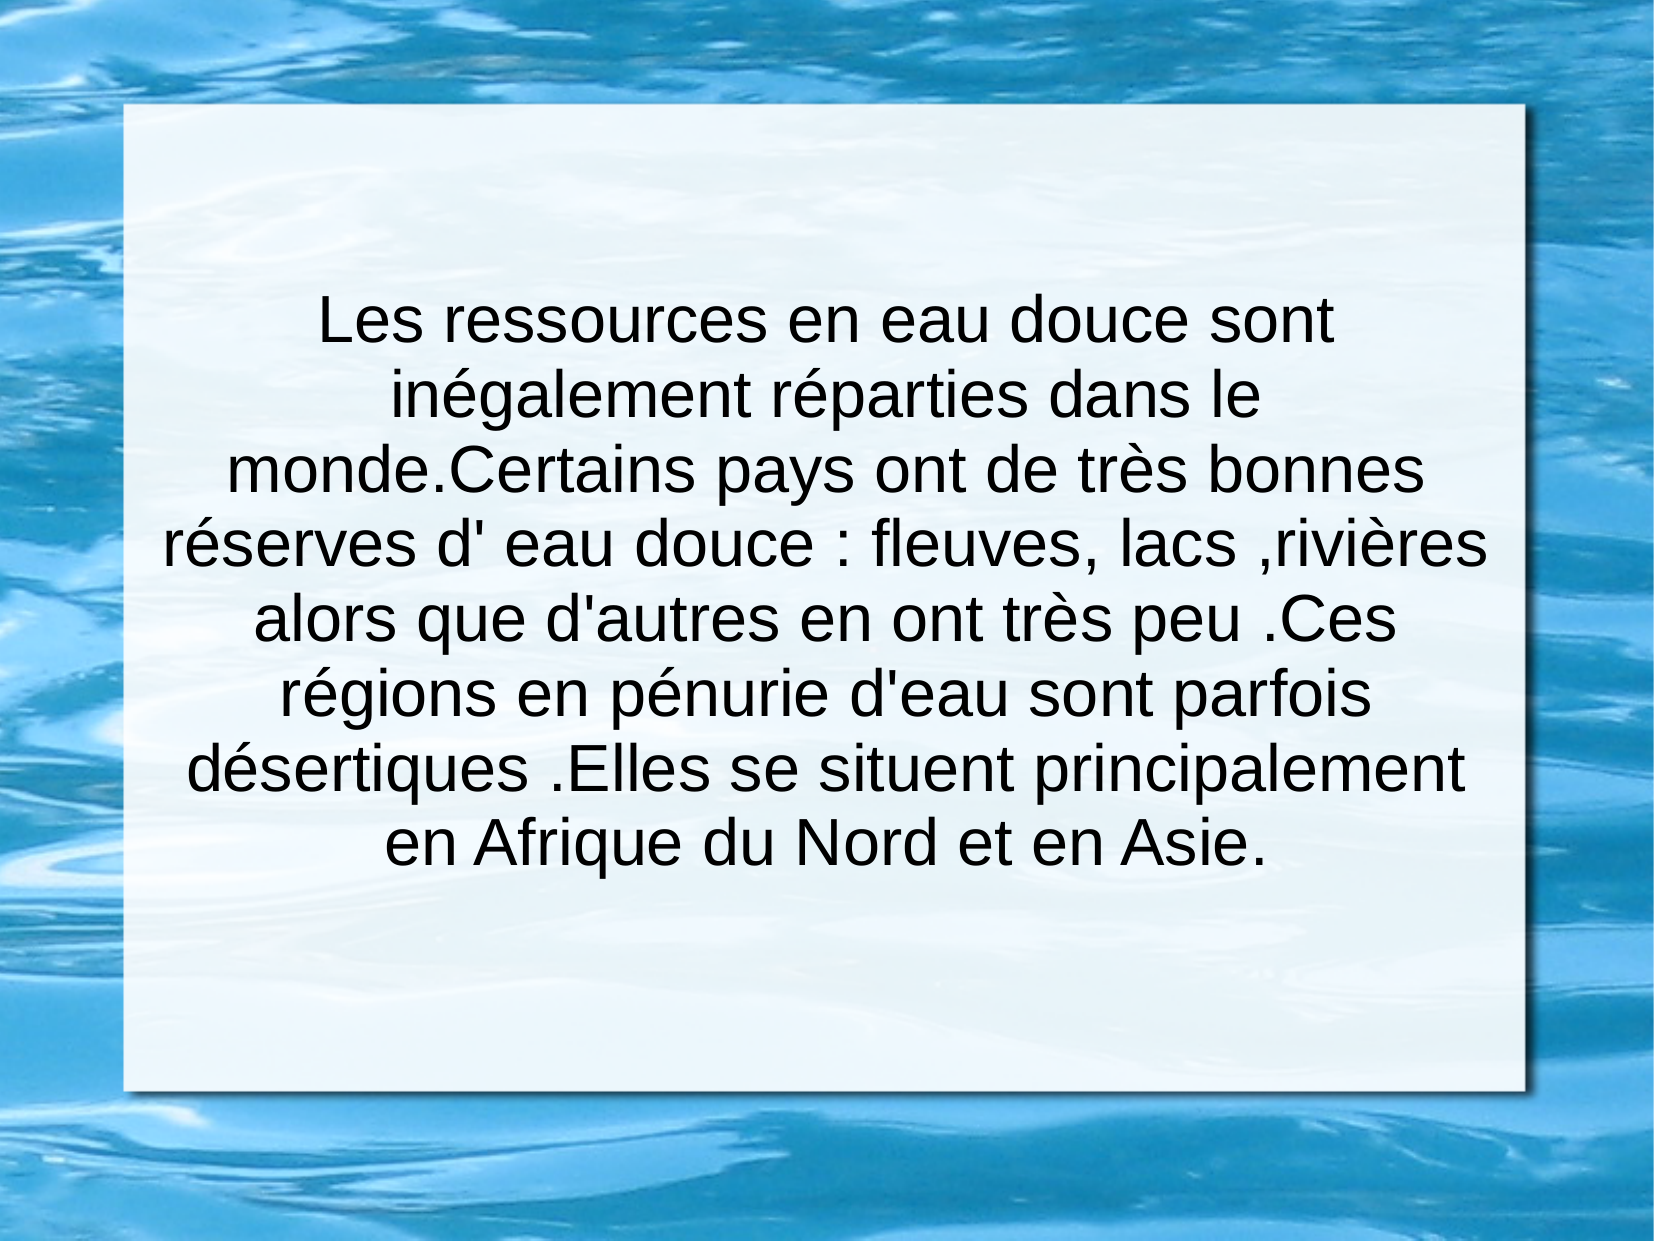

# Les ressources en eau douce sont inégalement réparties dans le monde.Certains pays ont de très bonnes réserves d' eau douce : fleuves, lacs ,rivières alors que d'autres en ont très peu .Ces régions en pénurie d'eau sont parfois désertiques .Elles se situent principalement en Afrique du Nord et en Asie.